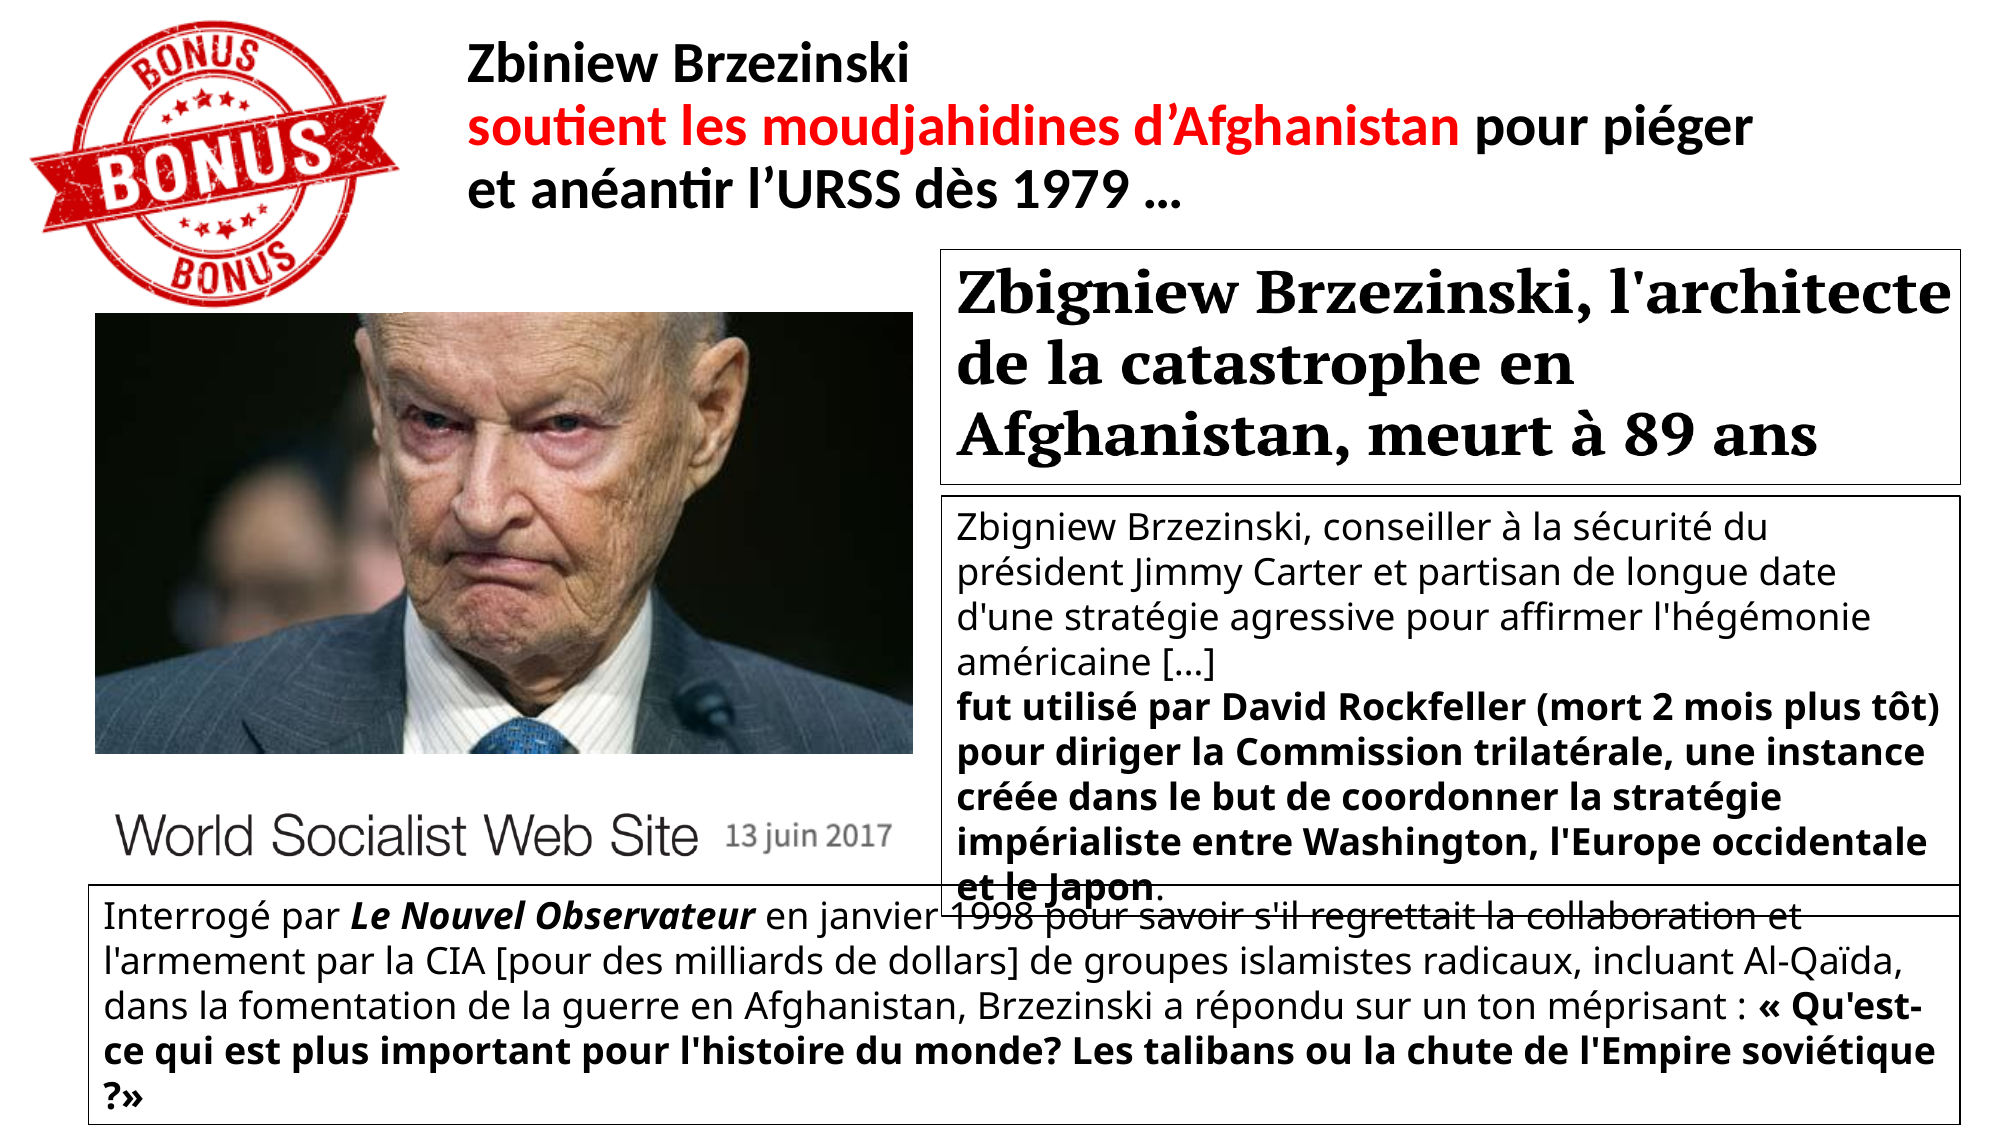

# Zbiniew Brzezinski soutient les moudjahidines d’Afghanistan pour piéger et anéantir l’URSS dès 1979 …
Zbigniew Brzezinski, conseiller à la sécurité du président Jimmy Carter et partisan de longue date d'une stratégie agressive pour affirmer l'hégémonie américaine […]
fut utilisé par David Rockfeller (mort 2 mois plus tôt) pour diriger la Commission trilatérale, une instance créée dans le but de coordonner la stratégie impérialiste entre Washington, l'Europe occidentale et le Japon.
Interrogé par Le Nouvel Observateur en janvier 1998 pour savoir s'il regrettait la collaboration et l'armement par la CIA [pour des milliards de dollars] de groupes islamistes radicaux, incluant Al-Qaïda, dans la fomentation de la guerre en Afghanistan, Brzezinski a répondu sur un ton méprisant : « Qu'est-ce qui est plus important pour l'histoire du monde? Les talibans ou la chute de l'Empire soviétique ?»